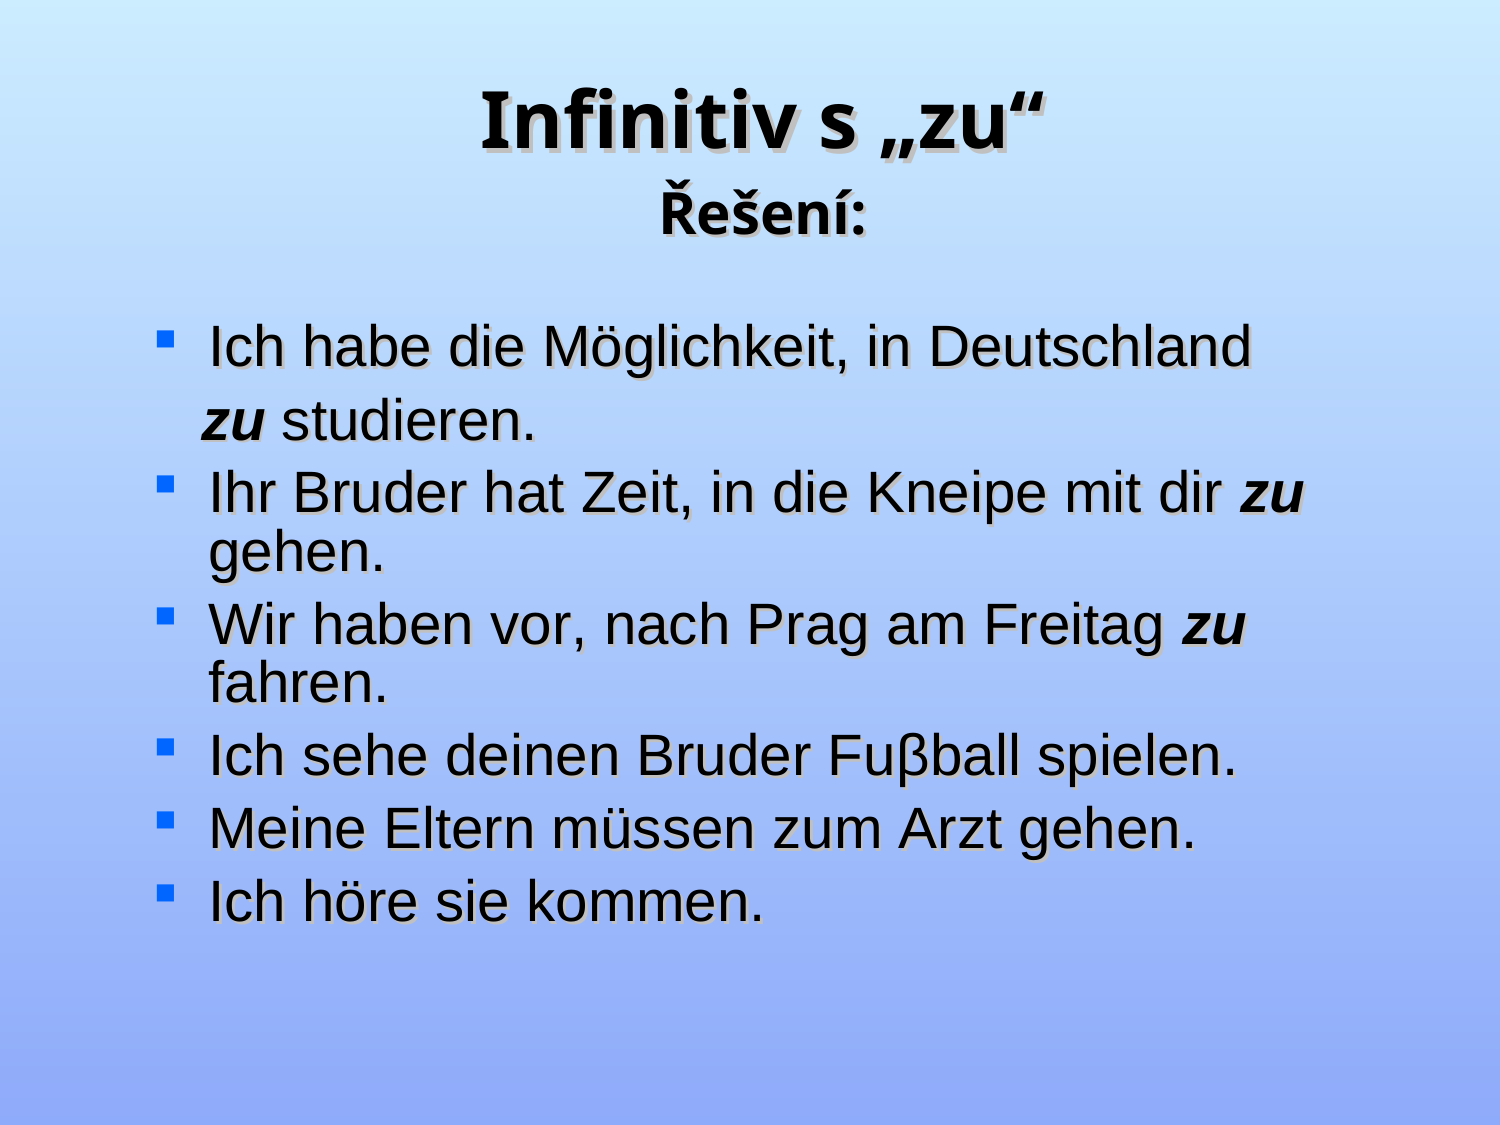

# Infinitiv s „zu“ Řešení:
Ich habe die Möglichkeit, in Deutschland
 zu studieren.
Ihr Bruder hat Zeit, in die Kneipe mit dir zu gehen.
Wir haben vor, nach Prag am Freitag zu fahren.
Ich sehe deinen Bruder Fuβball spielen.
Meine Eltern müssen zum Arzt gehen.
Ich höre sie kommen.